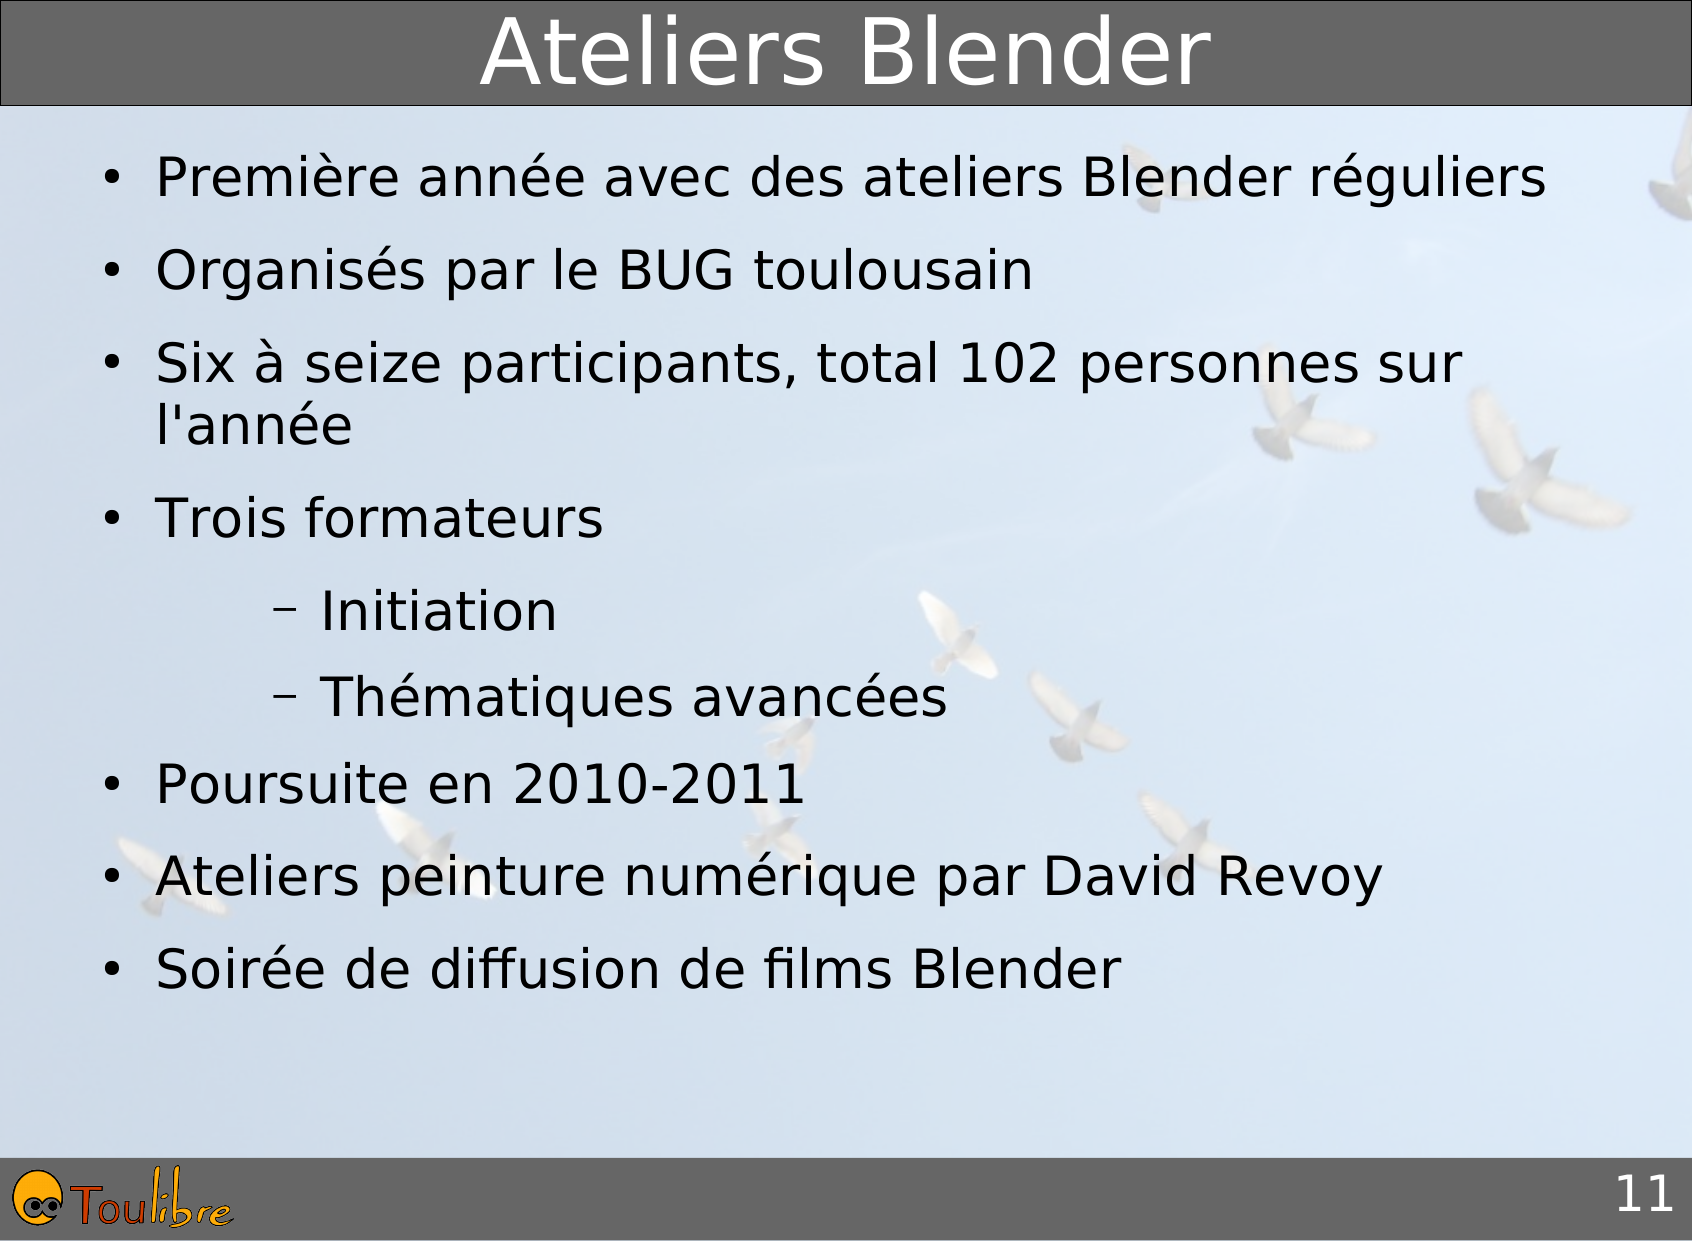

# Ateliers Blender
Première année avec des ateliers Blender réguliers
Organisés par le BUG toulousain
Six à seize participants, total 102 personnes sur l'année
Trois formateurs
Initiation
Thématiques avancées
Poursuite en 2010-2011
Ateliers peinture numérique par David Revoy
Soirée de diffusion de films Blender